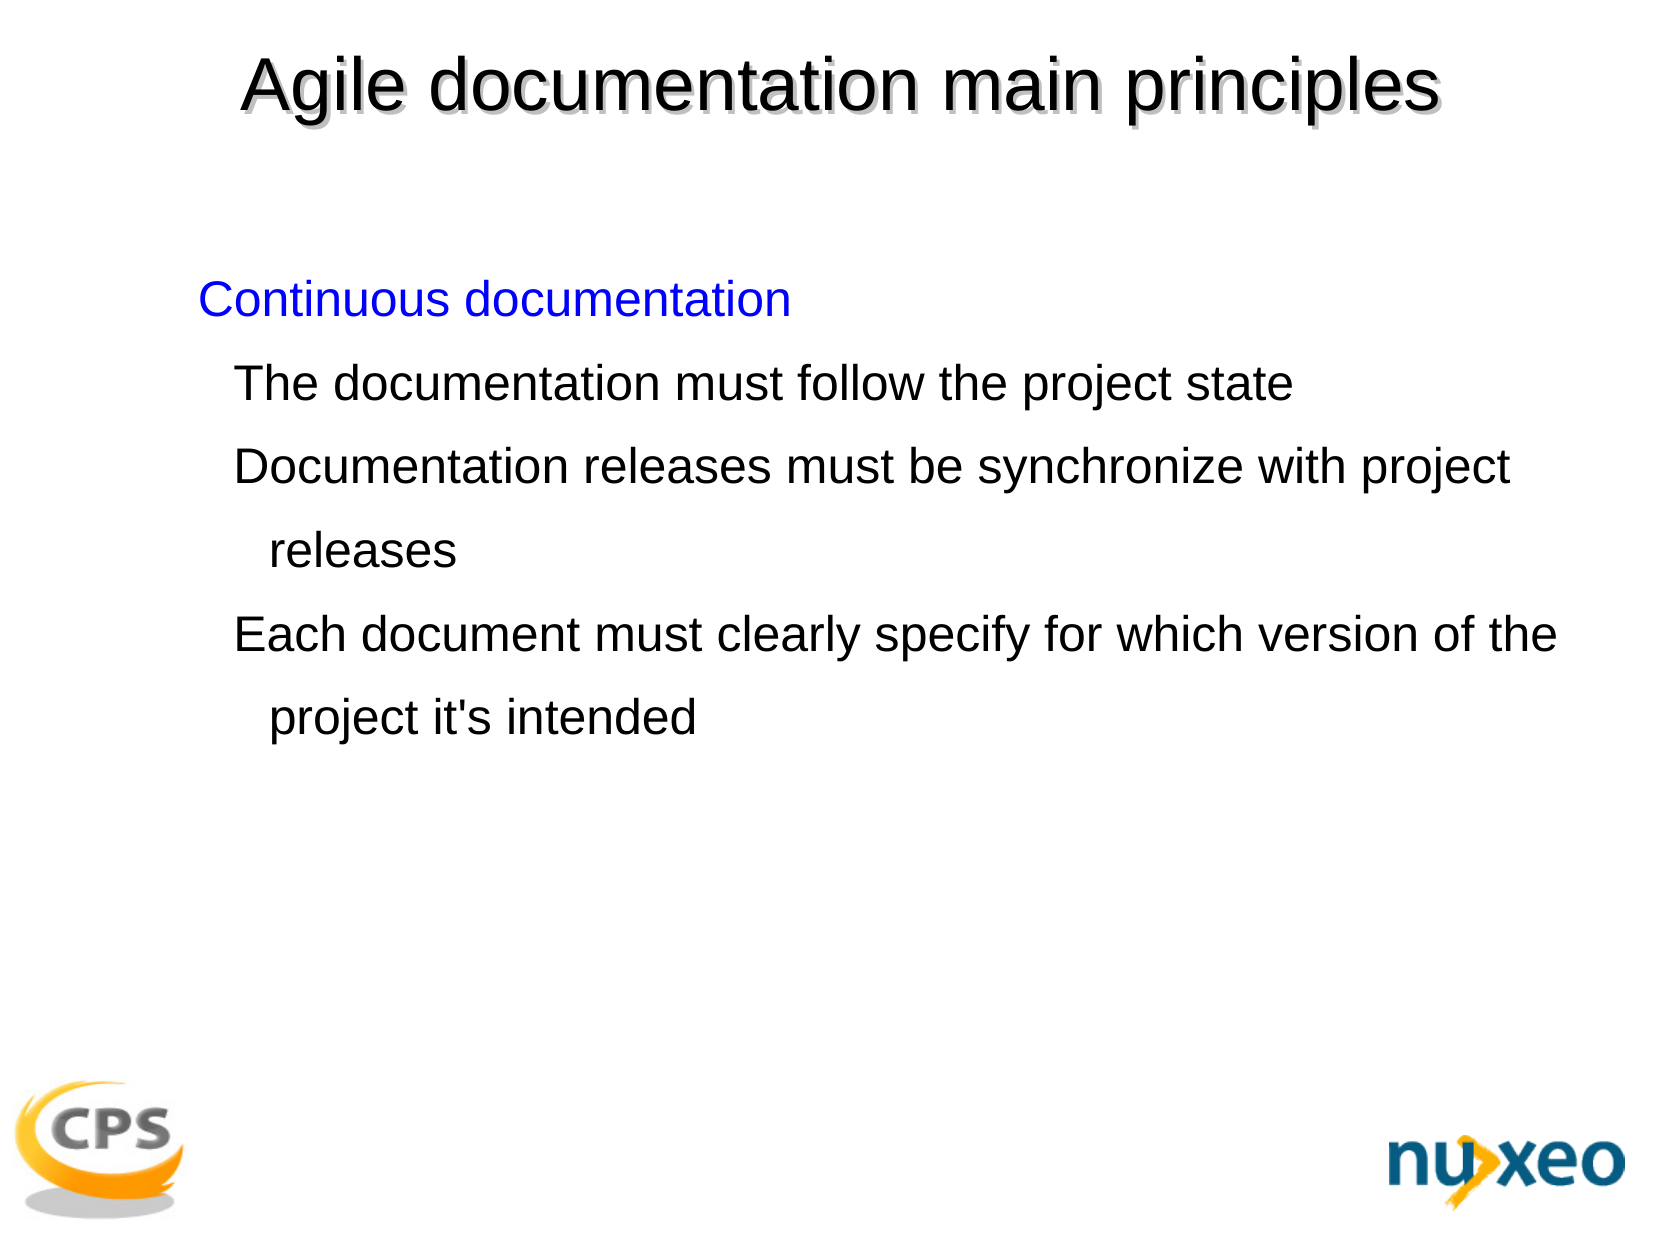

Agile documentation main principles
Continuous documentation
The documentation must follow the project state
Documentation releases must be synchronize with project releases
Each document must clearly specify for which version of the project it's intended